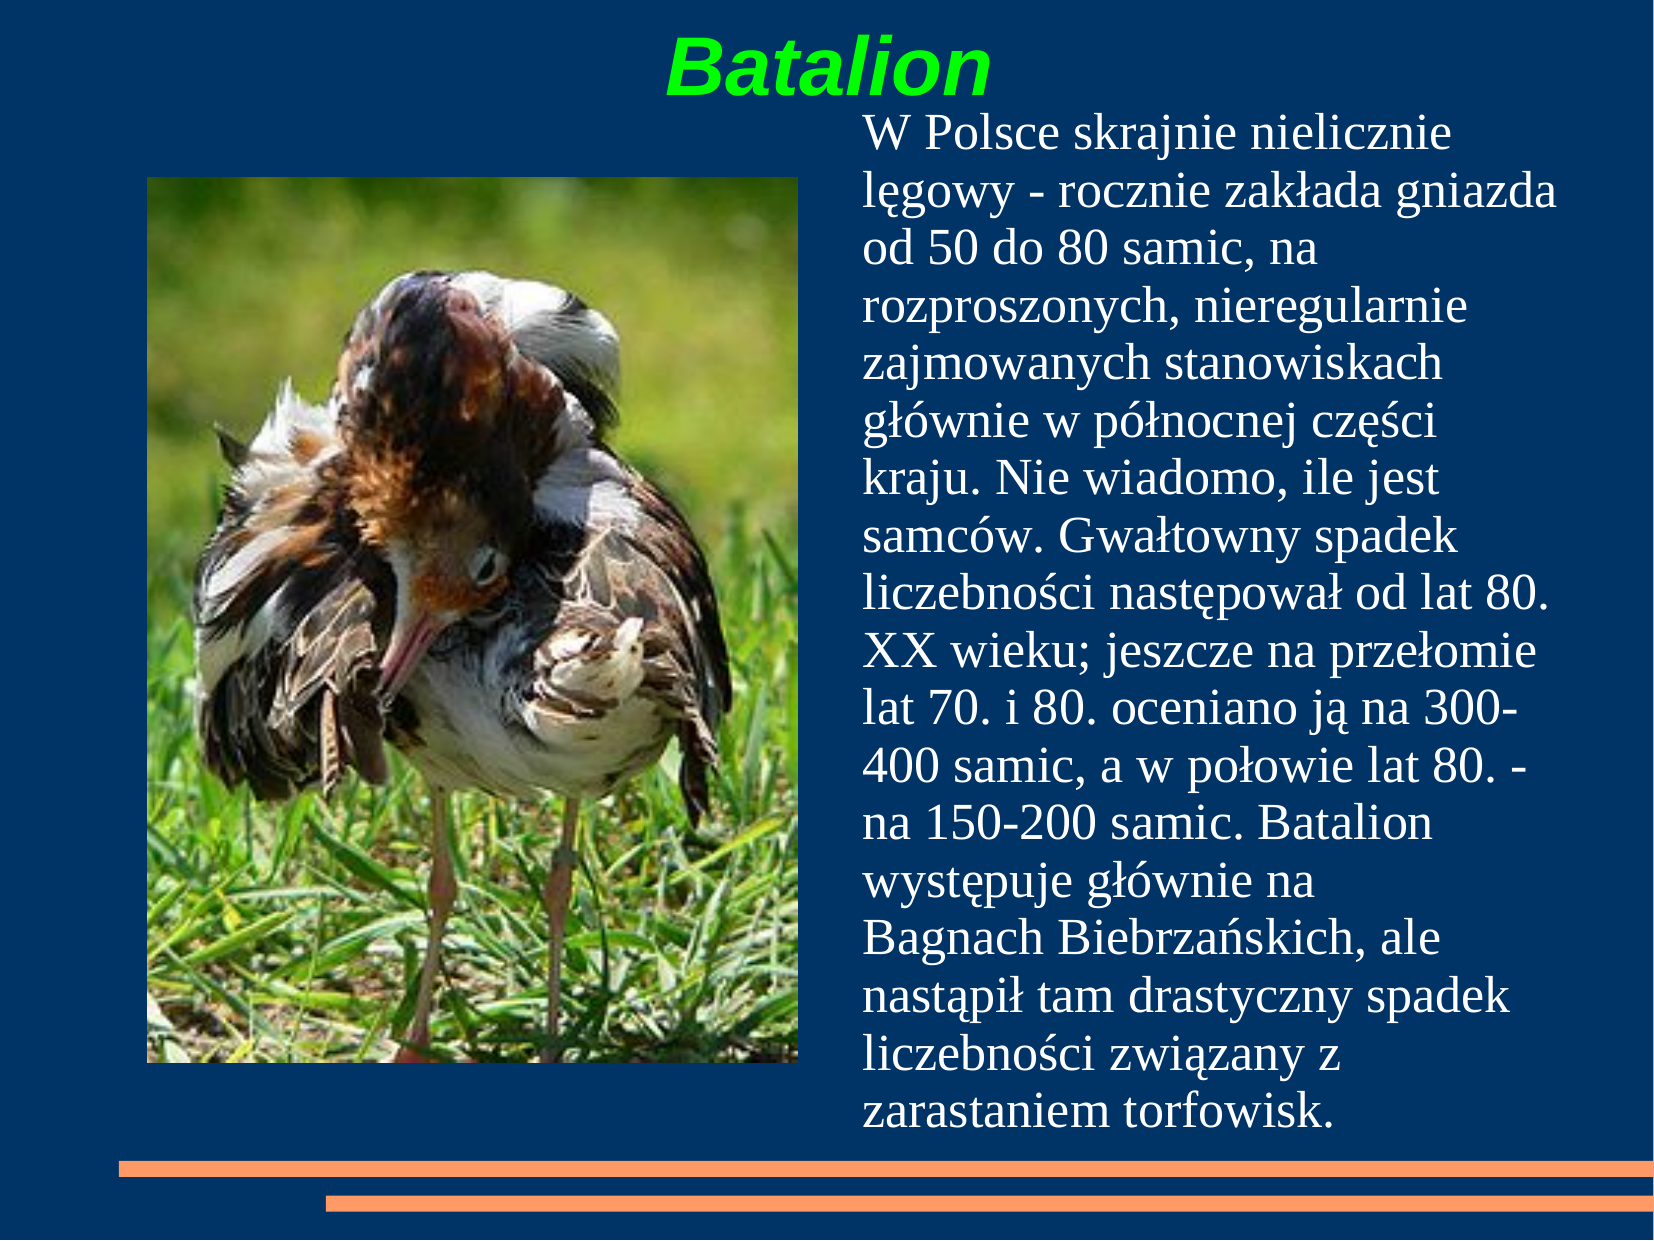

# Batalion
W Polsce skrajnie nielicznie lęgowy - rocznie zakłada gniazda od 50 do 80 samic, na rozproszonych, nieregularnie zajmowanych stanowiskach głównie w północnej części kraju. Nie wiadomo, ile jest samców. Gwałtowny spadek liczebności następował od lat 80. XX wieku; jeszcze na przełomie lat 70. i 80. oceniano ją na 300-400 samic, a w połowie lat 80. - na 150-200 samic. Batalion występuje głównie na Bagnach Biebrzańskich, ale nastąpił tam drastyczny spadek liczebności związany z zarastaniem torfowisk.